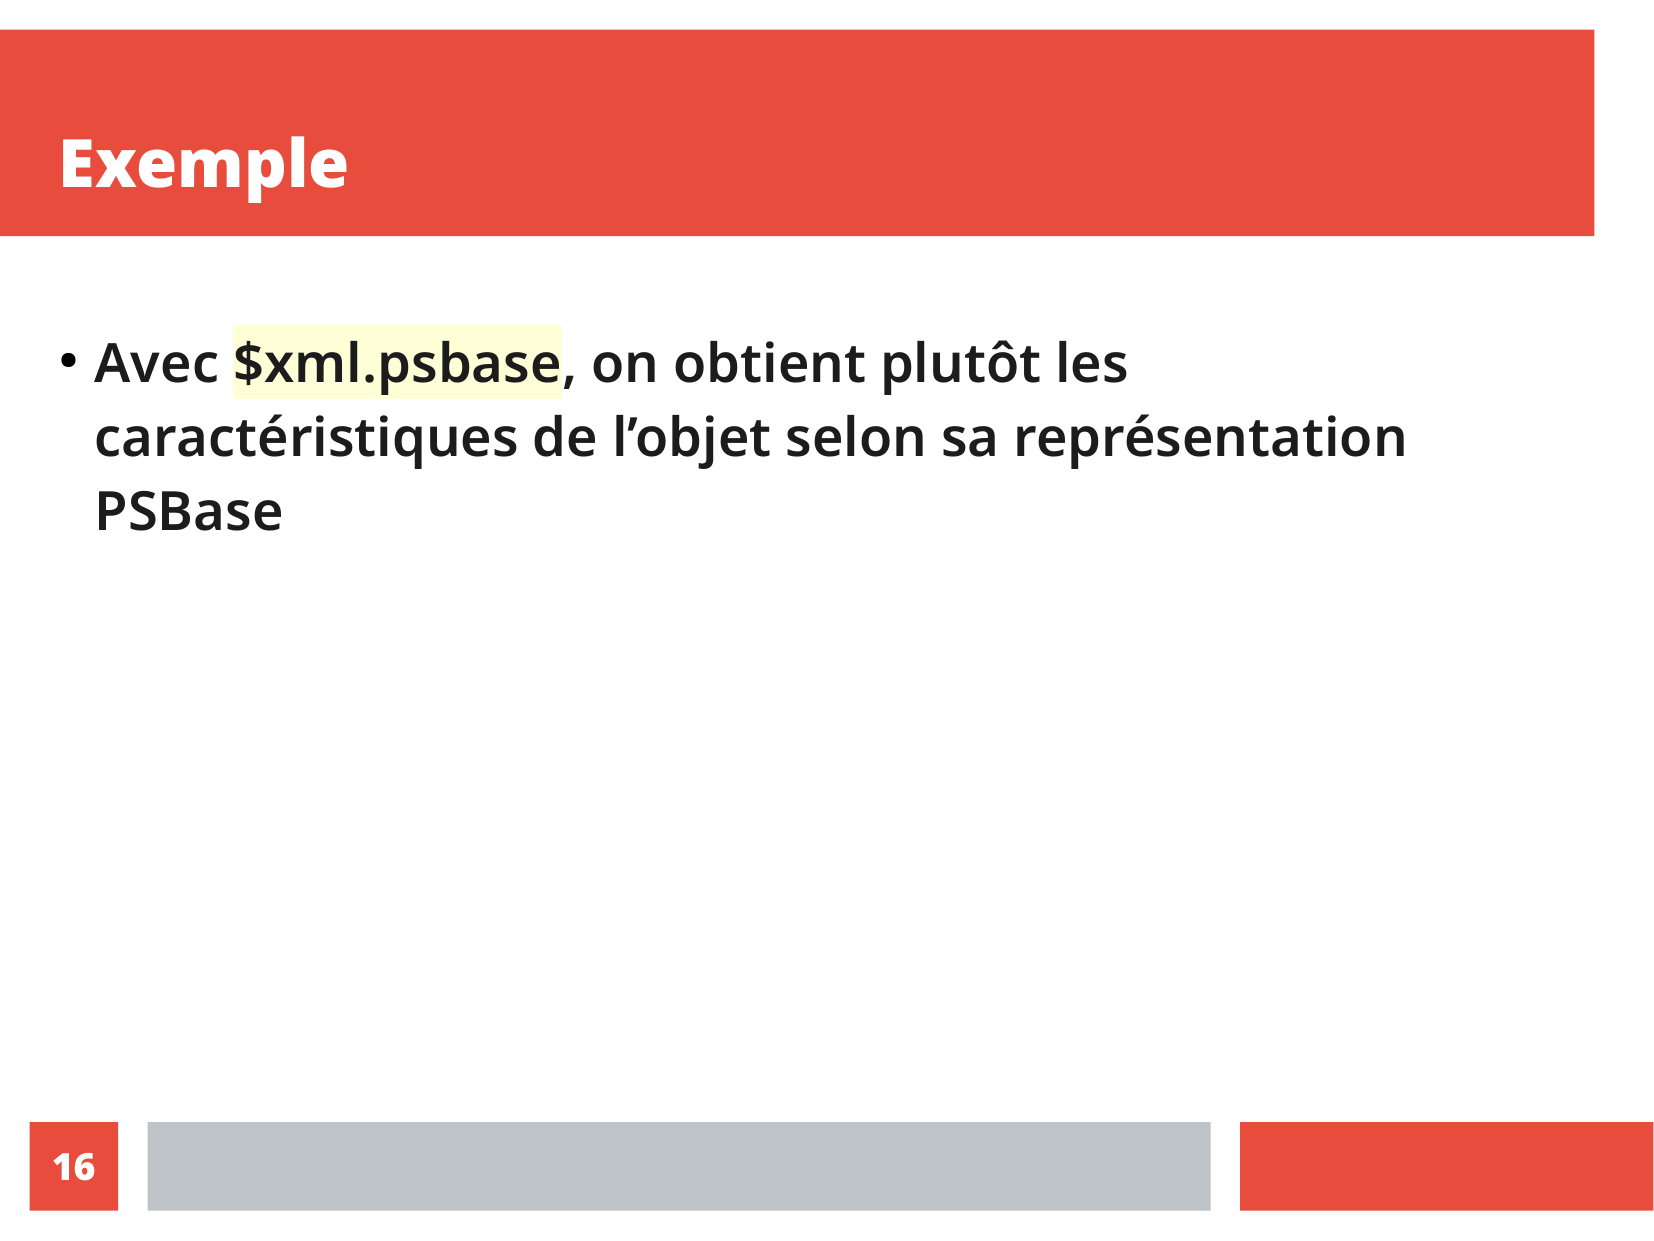

# Exemple
Avec $xml.psbase, on obtient plutôt les caractéristiques de l’objet selon sa représentation PSBase
16